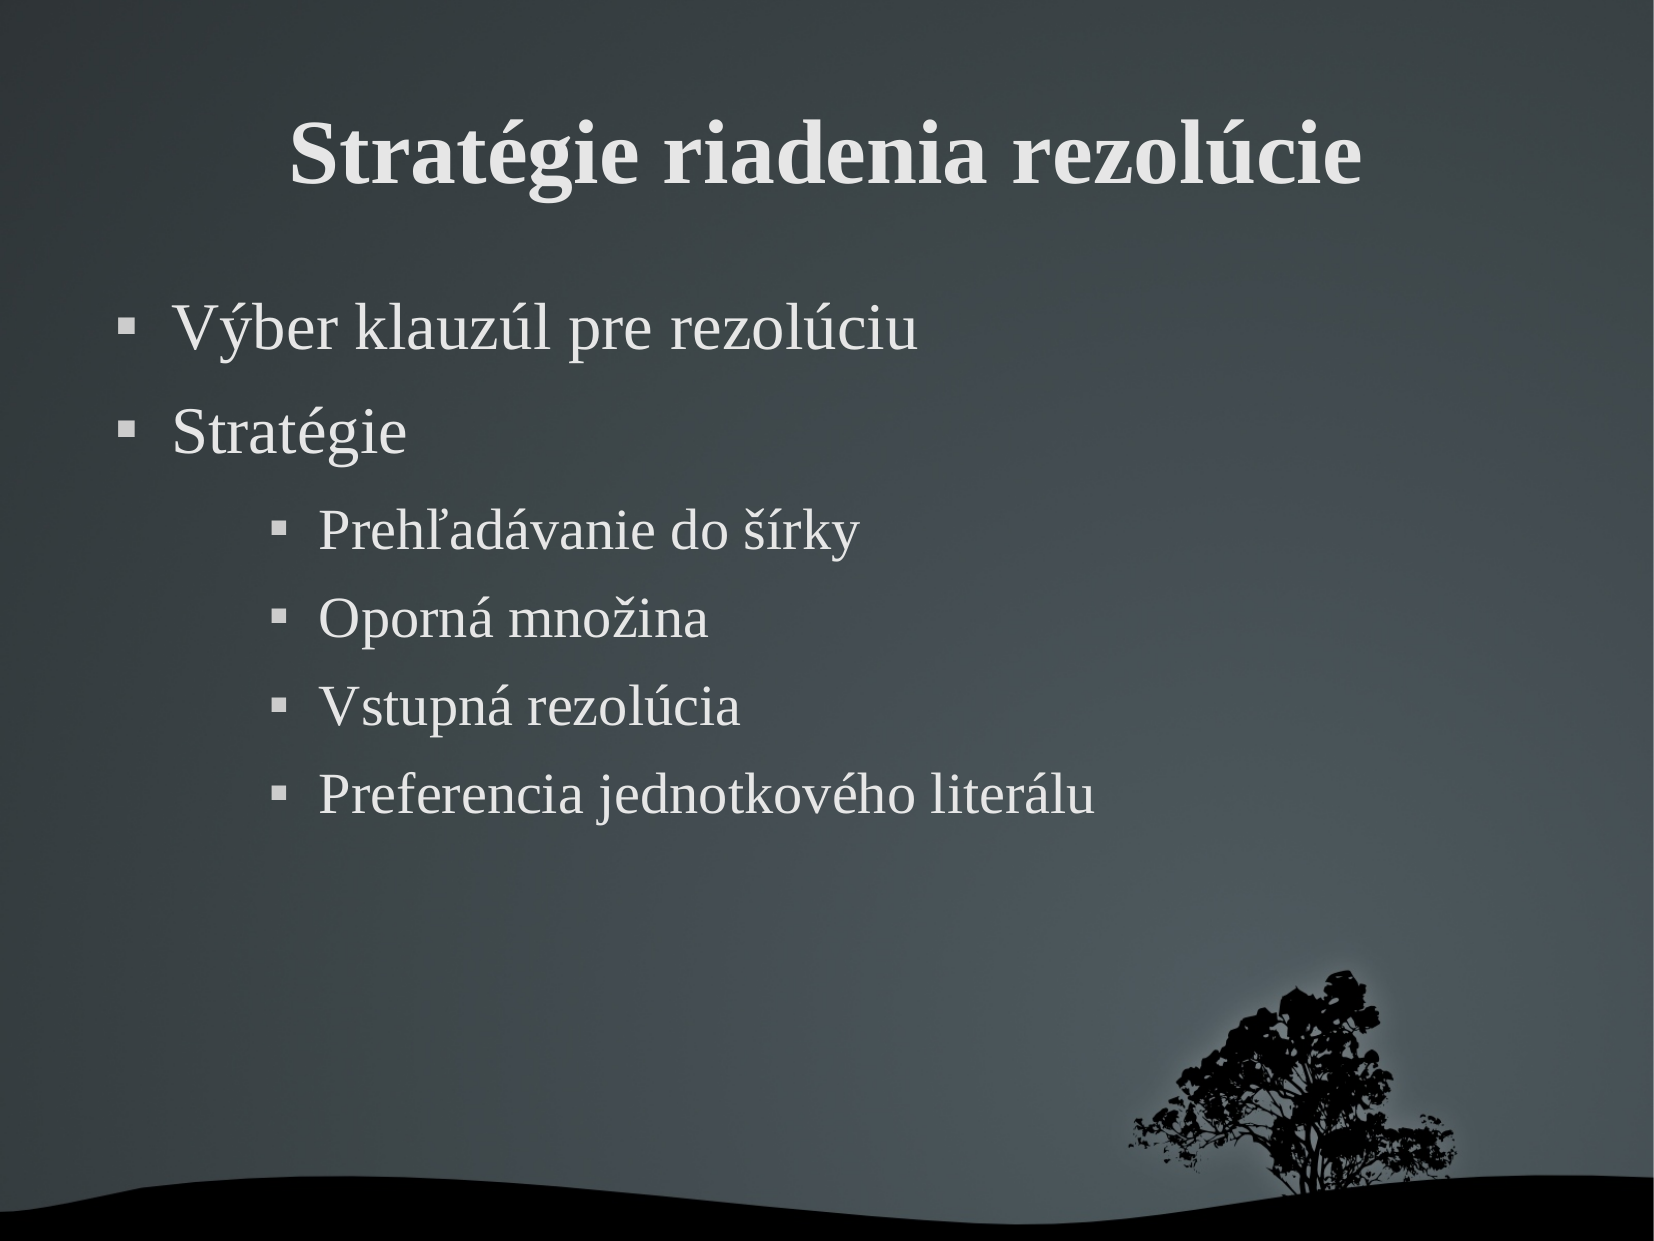

# Stratégie riadenia rezolúcie
Výber klauzúl pre rezolúciu
Stratégie
Prehľadávanie do šírky
Oporná množina
Vstupná rezolúcia
Preferencia jednotkového literálu